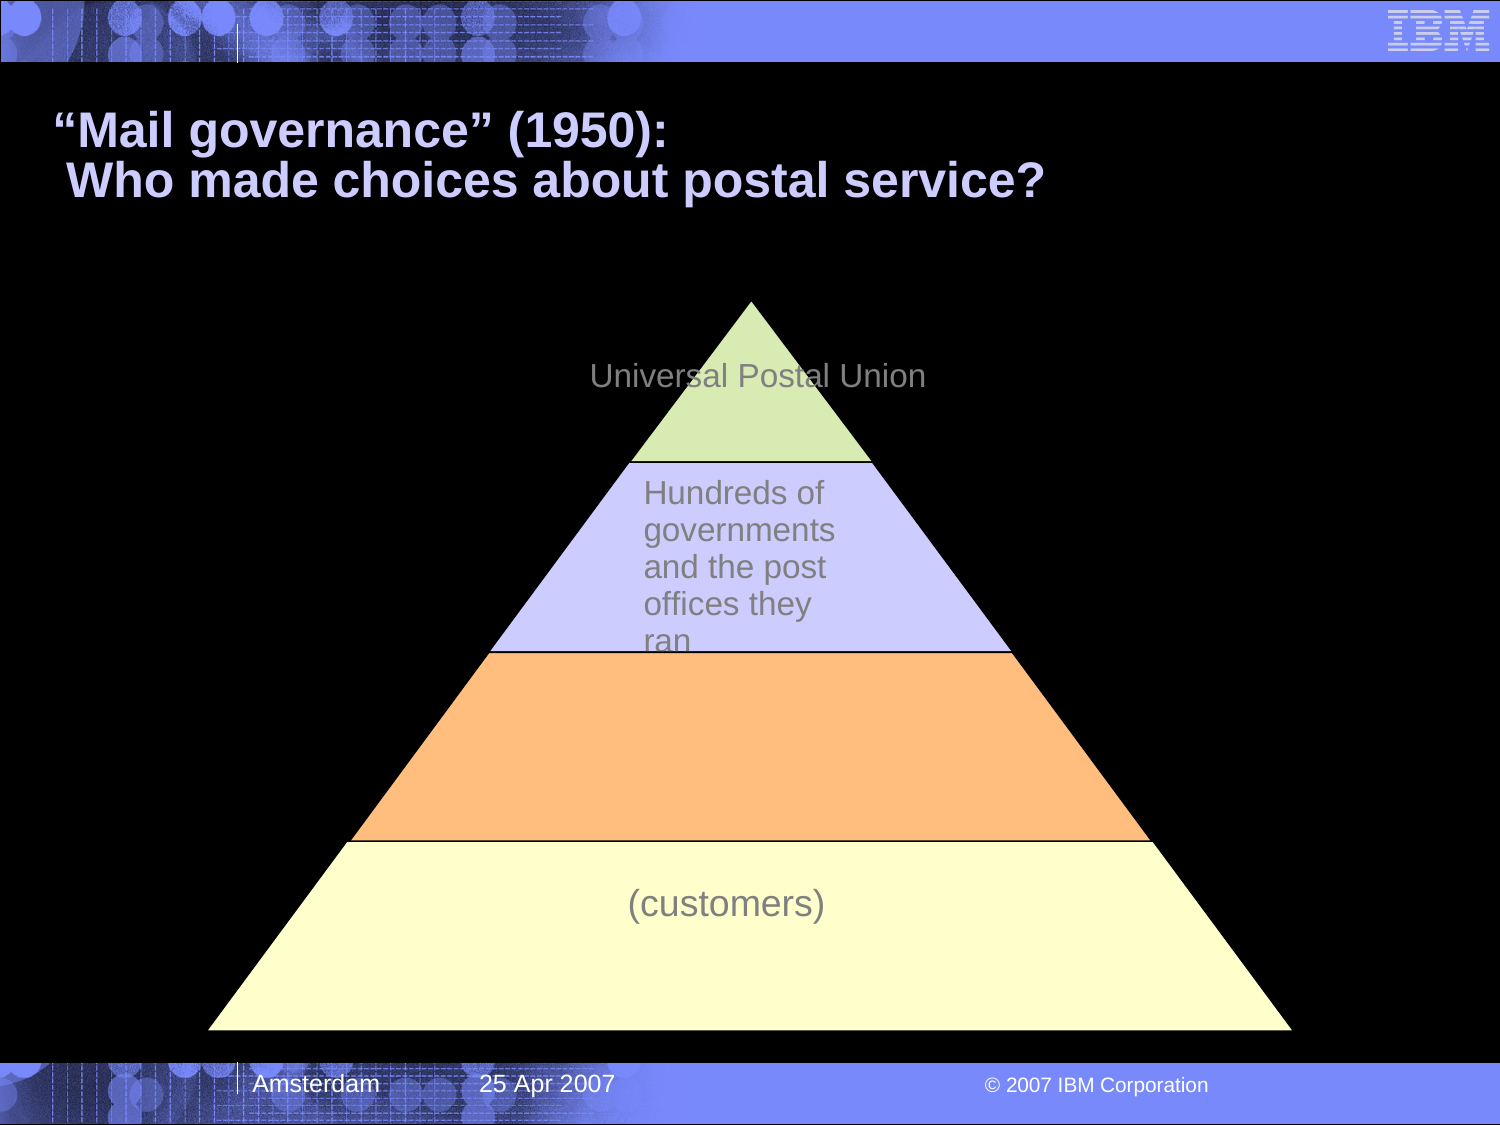

# “Mail governance” (1950): Who made choices about postal service?
Hundreds of governments and the post offices they ran
Universal Postal Union
(customers)